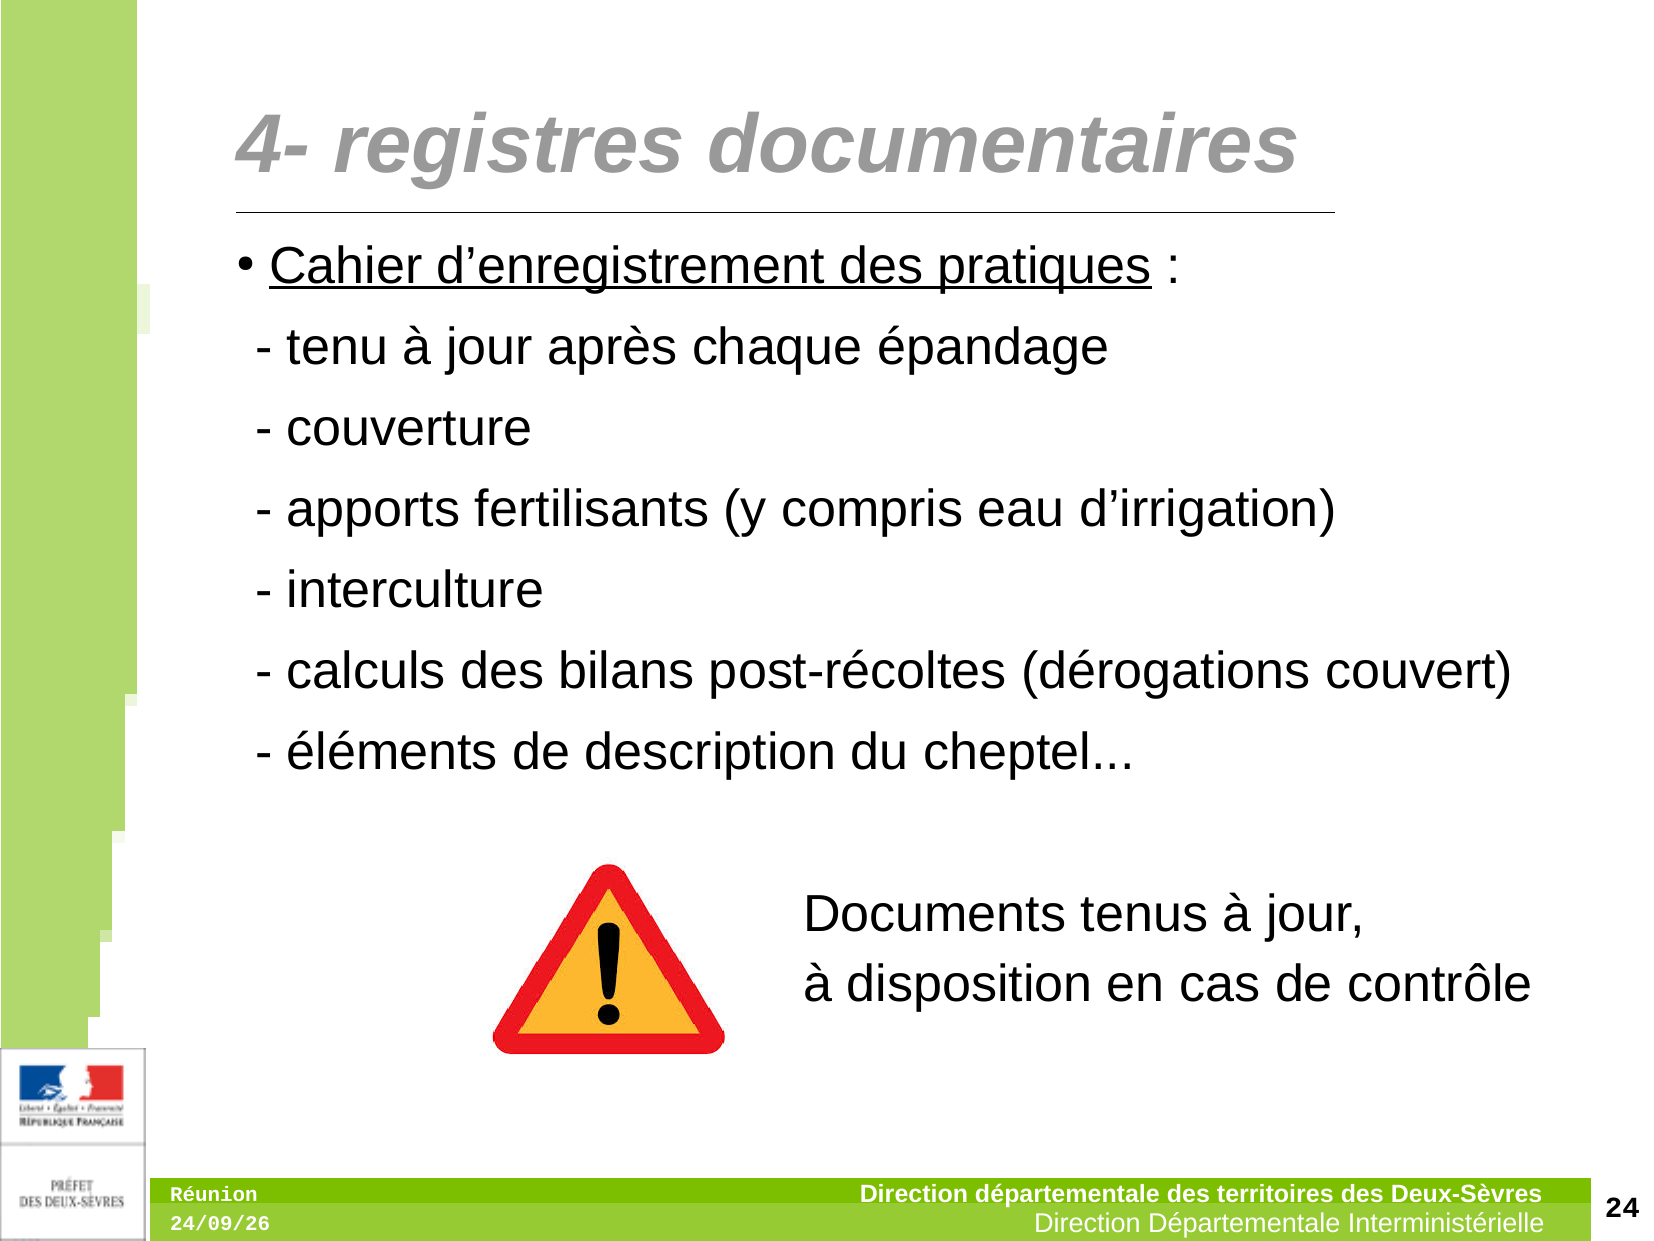

# 4- registres documentaires
 Cahier d’enregistrement des pratiques :
- tenu à jour après chaque épandage
- couverture
- apports fertilisants (y compris eau d’irrigation)
- interculture
- calculs des bilans post-récoltes (dérogations couvert)
- éléments de description du cheptel...
Documents tenus à jour,
à disposition en cas de contrôle
Réunion